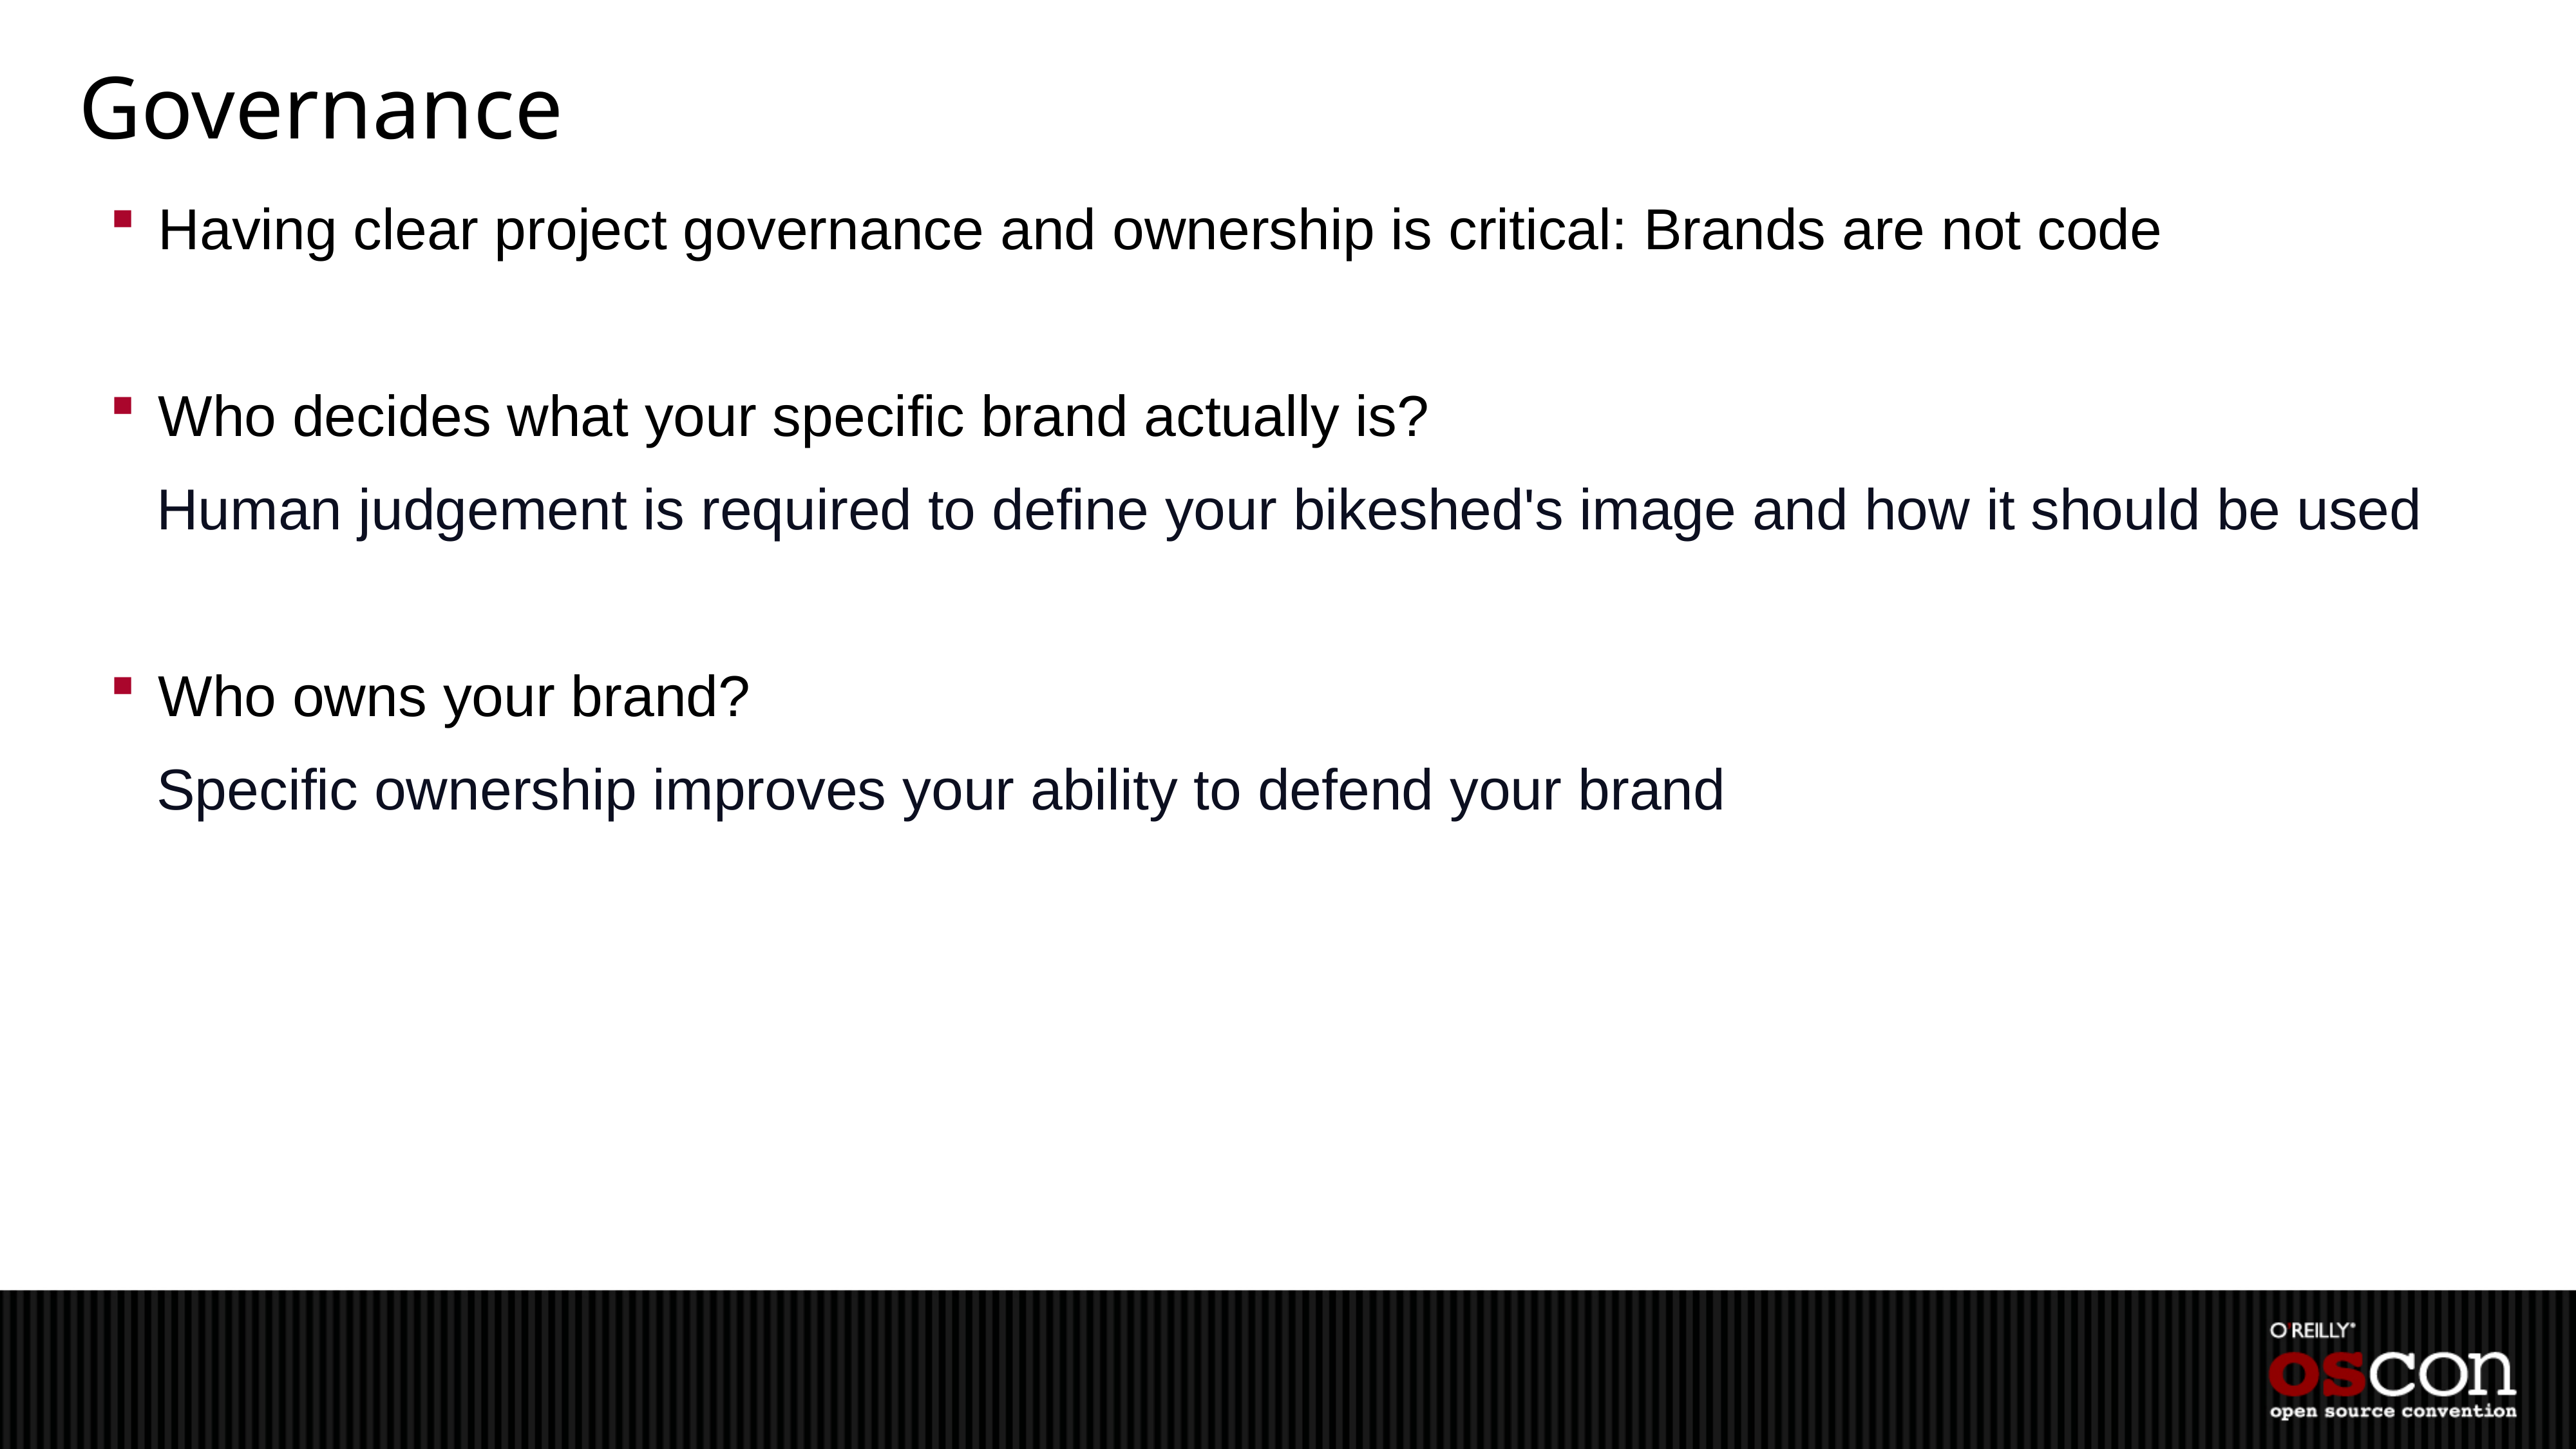

# Governance
Having clear project governance and ownership is critical: Brands are not code
Who decides what your specific brand actually is?
Human judgement is required to define your bikeshed's image and how it should be used
Who owns your brand?
Specific ownership improves your ability to defend your brand